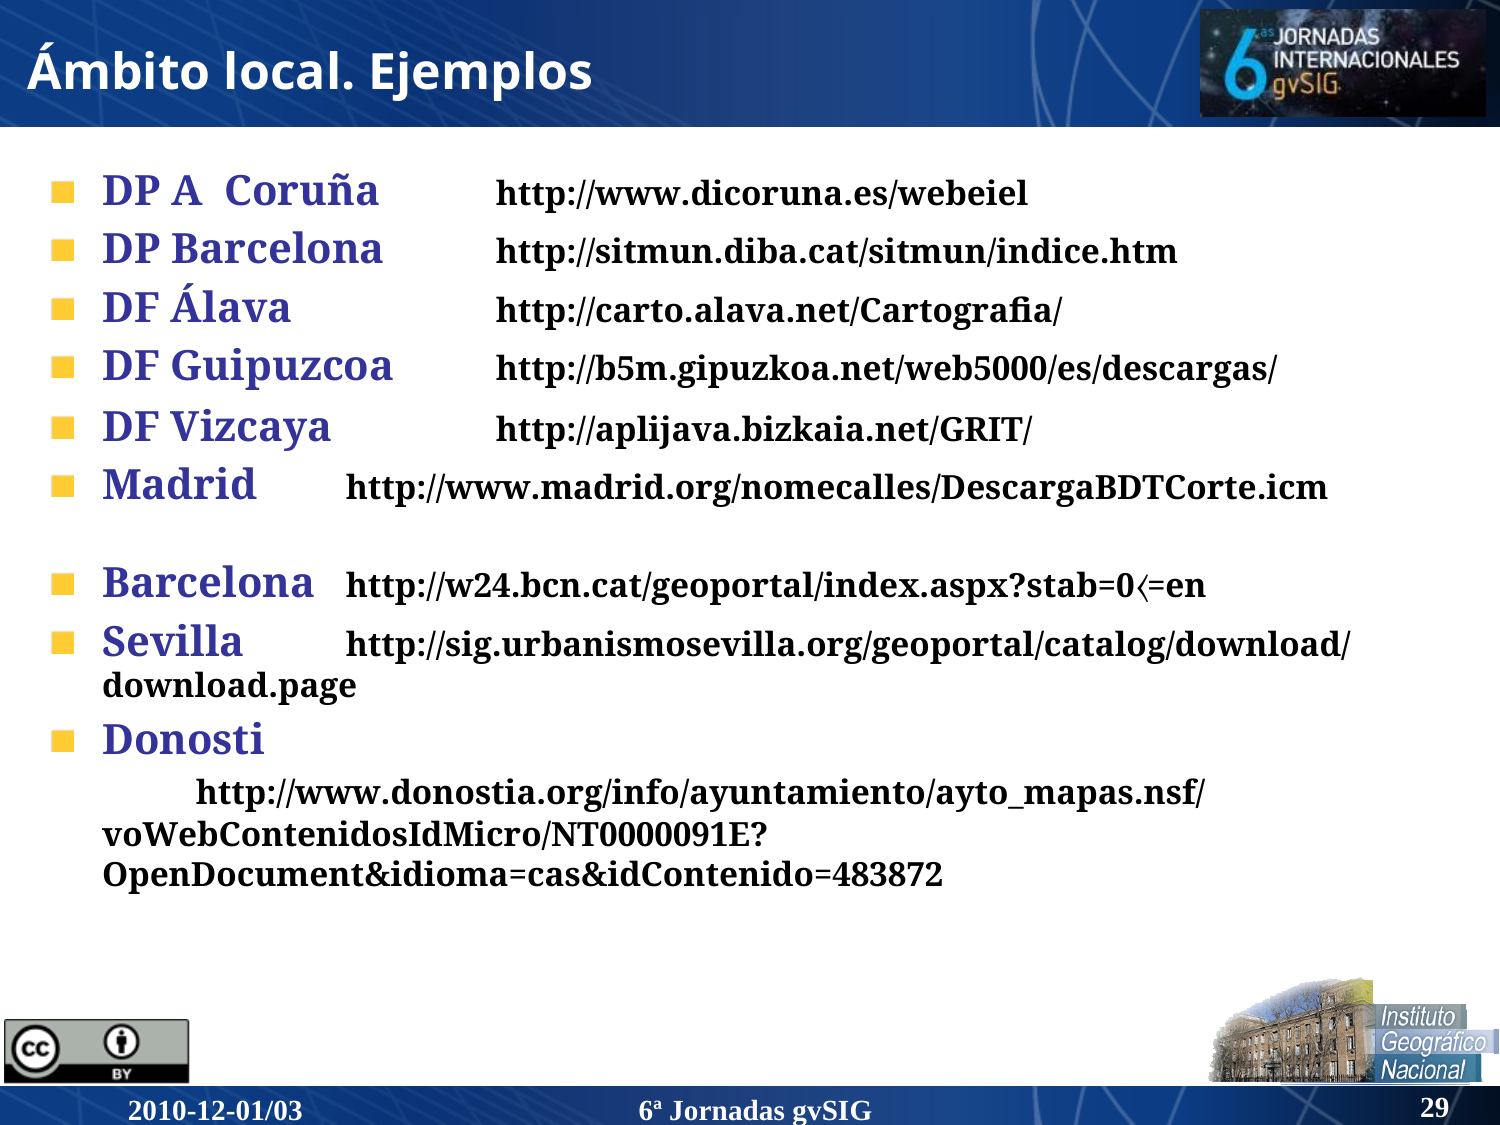

# Ámbito local. Ejemplos
DP A Coruña	http://www.dicoruna.es/webeiel
DP Barcelona	http://sitmun.diba.cat/sitmun/indice.htm
DF Álava		http://carto.alava.net/Cartografia/
DF Guipuzcoa	http://b5m.gipuzkoa.net/web5000/es/descargas/
DF Vizcaya		http://aplijava.bizkaia.net/GRIT/
Madrid	http://www.madrid.org/nomecalles/DescargaBDTCorte.icm
Barcelona	http://w24.bcn.cat/geoportal/index.aspx?stab=0〈=en
Sevilla	http://sig.urbanismosevilla.org/geoportal/catalog/download/download.page
Donosti									http://www.donostia.org/info/ayuntamiento/ayto_mapas.nsf/voWebContenidosIdMicro/NT0000091E?OpenDocument&idioma=cas&idContenido=483872